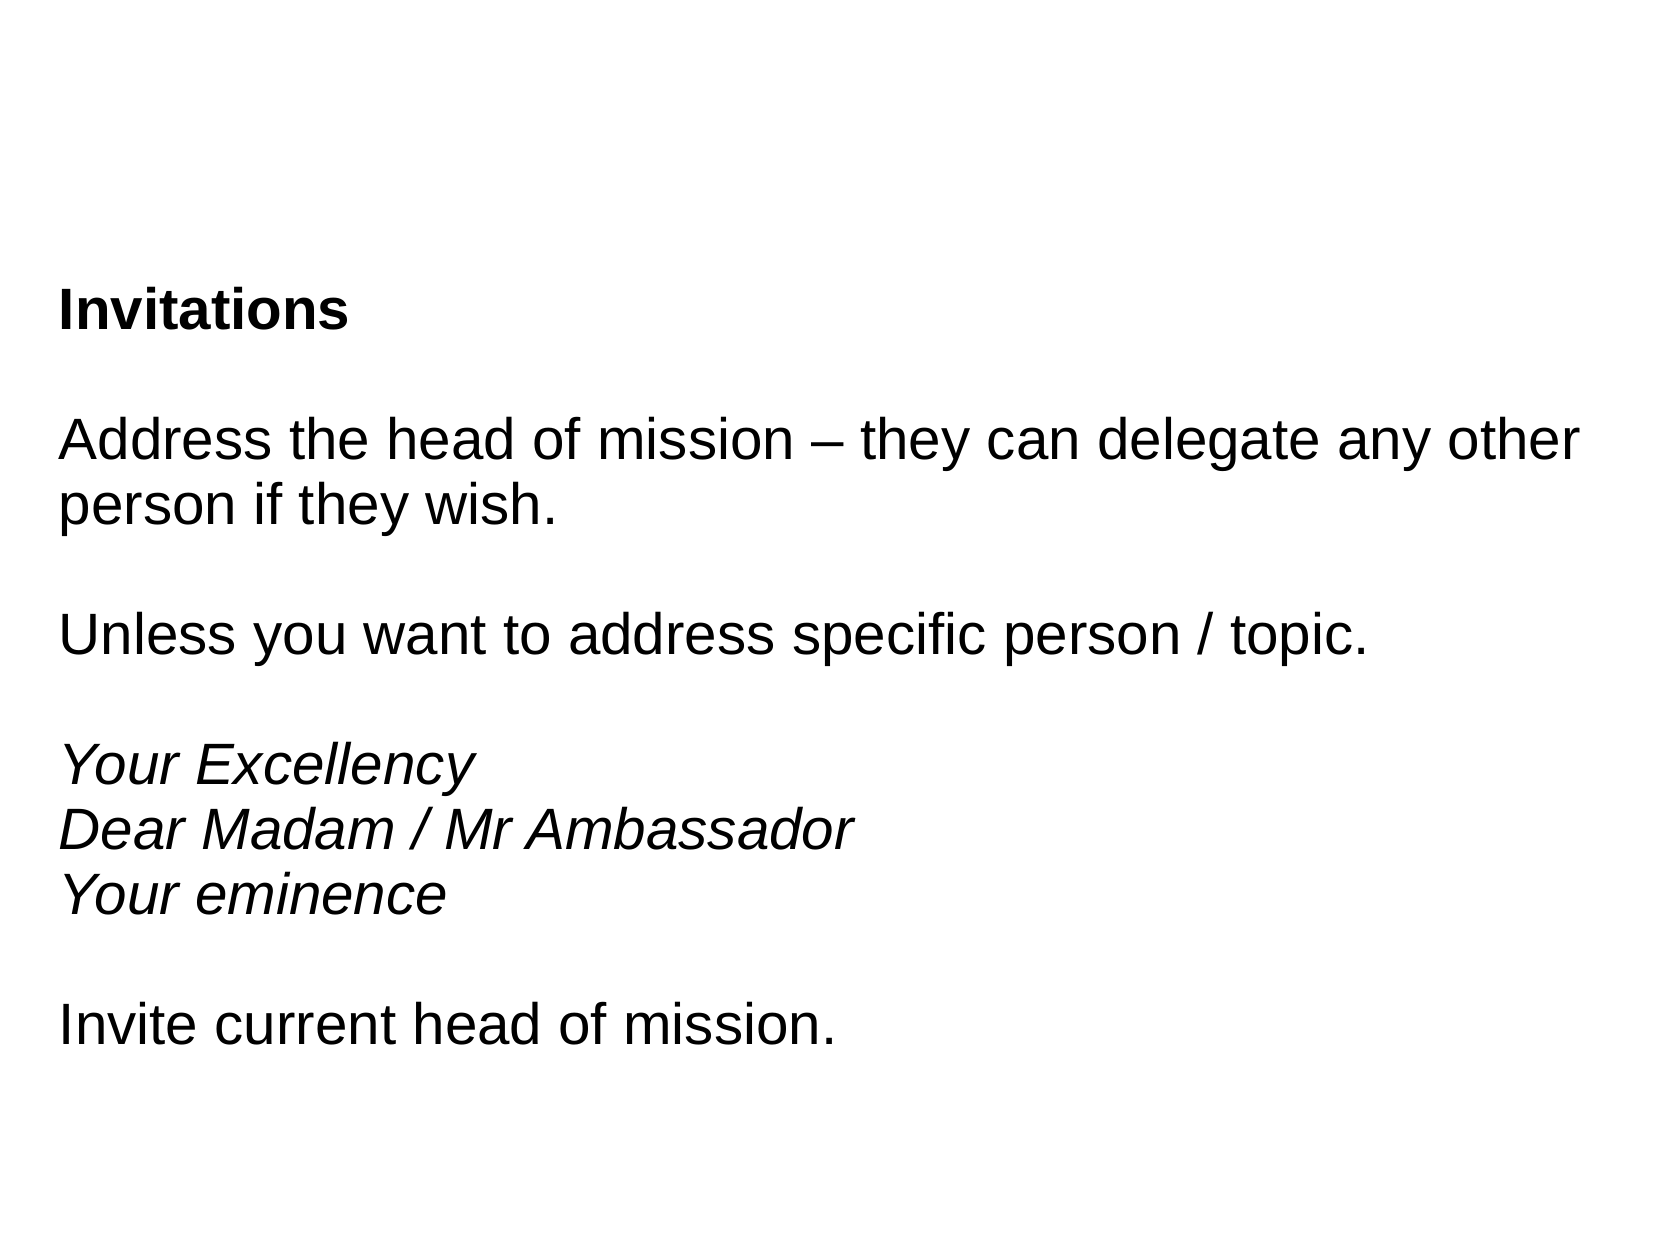

# Invitations Address the head of mission – they can delegate any other person if they wish. Unless you want to address specific person / topic. Your Excellency Dear Madam / Mr Ambassador Your eminence Invite current head of mission.